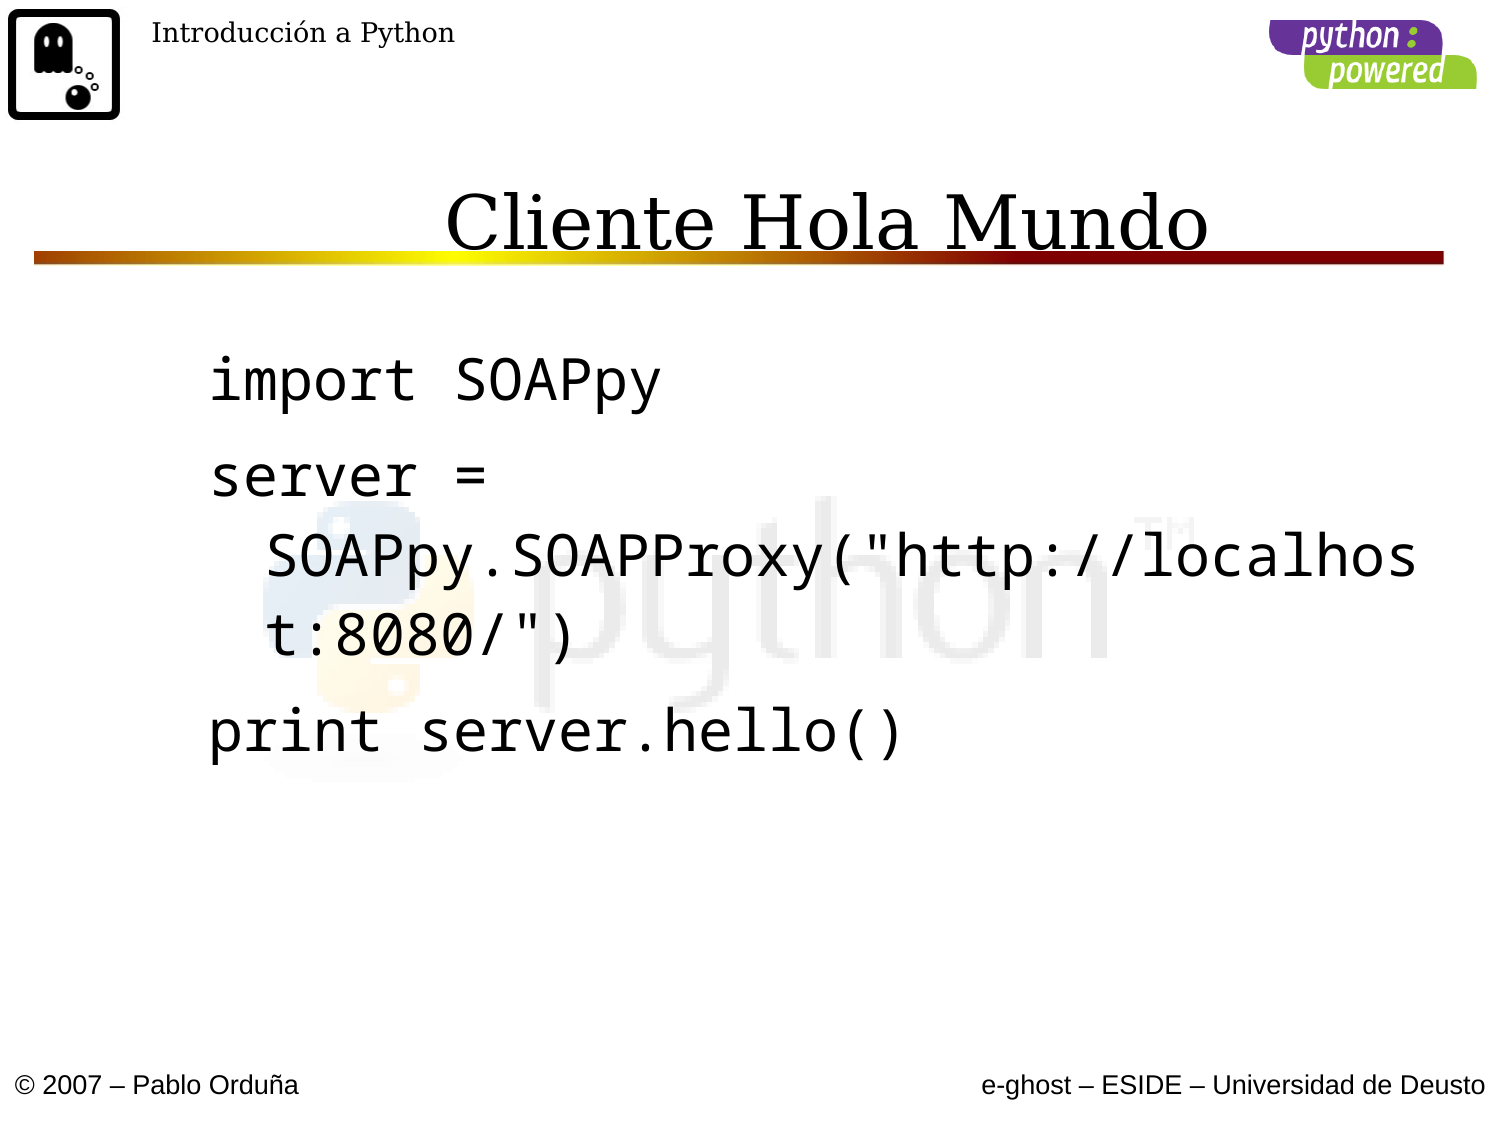

# Cliente Hola Mundo
import SOAPpy
server = SOAPpy.SOAPProxy("http://localhost:8080/")
print server.hello()